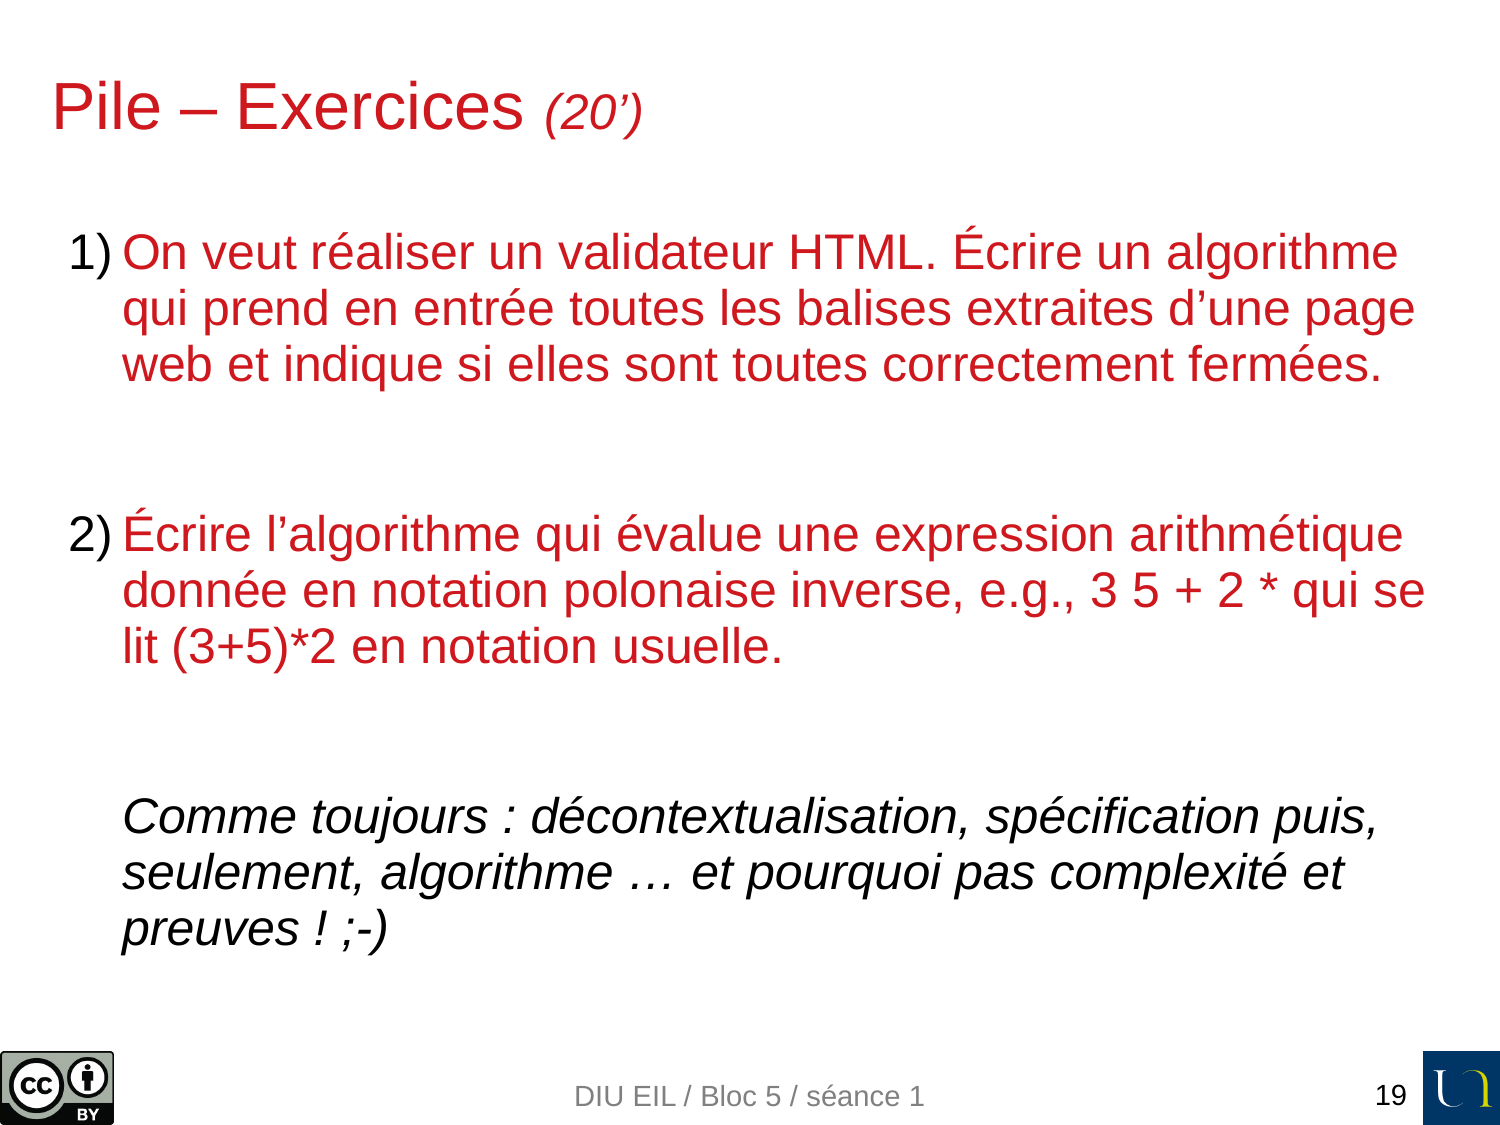

# Pile – Exercices (20’)
On veut réaliser un validateur HTML. Écrire un algorithme qui prend en entrée toutes les balises extraites d’une page web et indique si elles sont toutes correctement fermées.
Écrire l’algorithme qui évalue une expression arithmétique donnée en notation polonaise inverse, e.g., 3 5 + 2 * qui se lit (3+5)*2 en notation usuelle.
Comme toujours : décontextualisation, spécification puis, seulement, algorithme … et pourquoi pas complexité et preuves ! ;-)
19